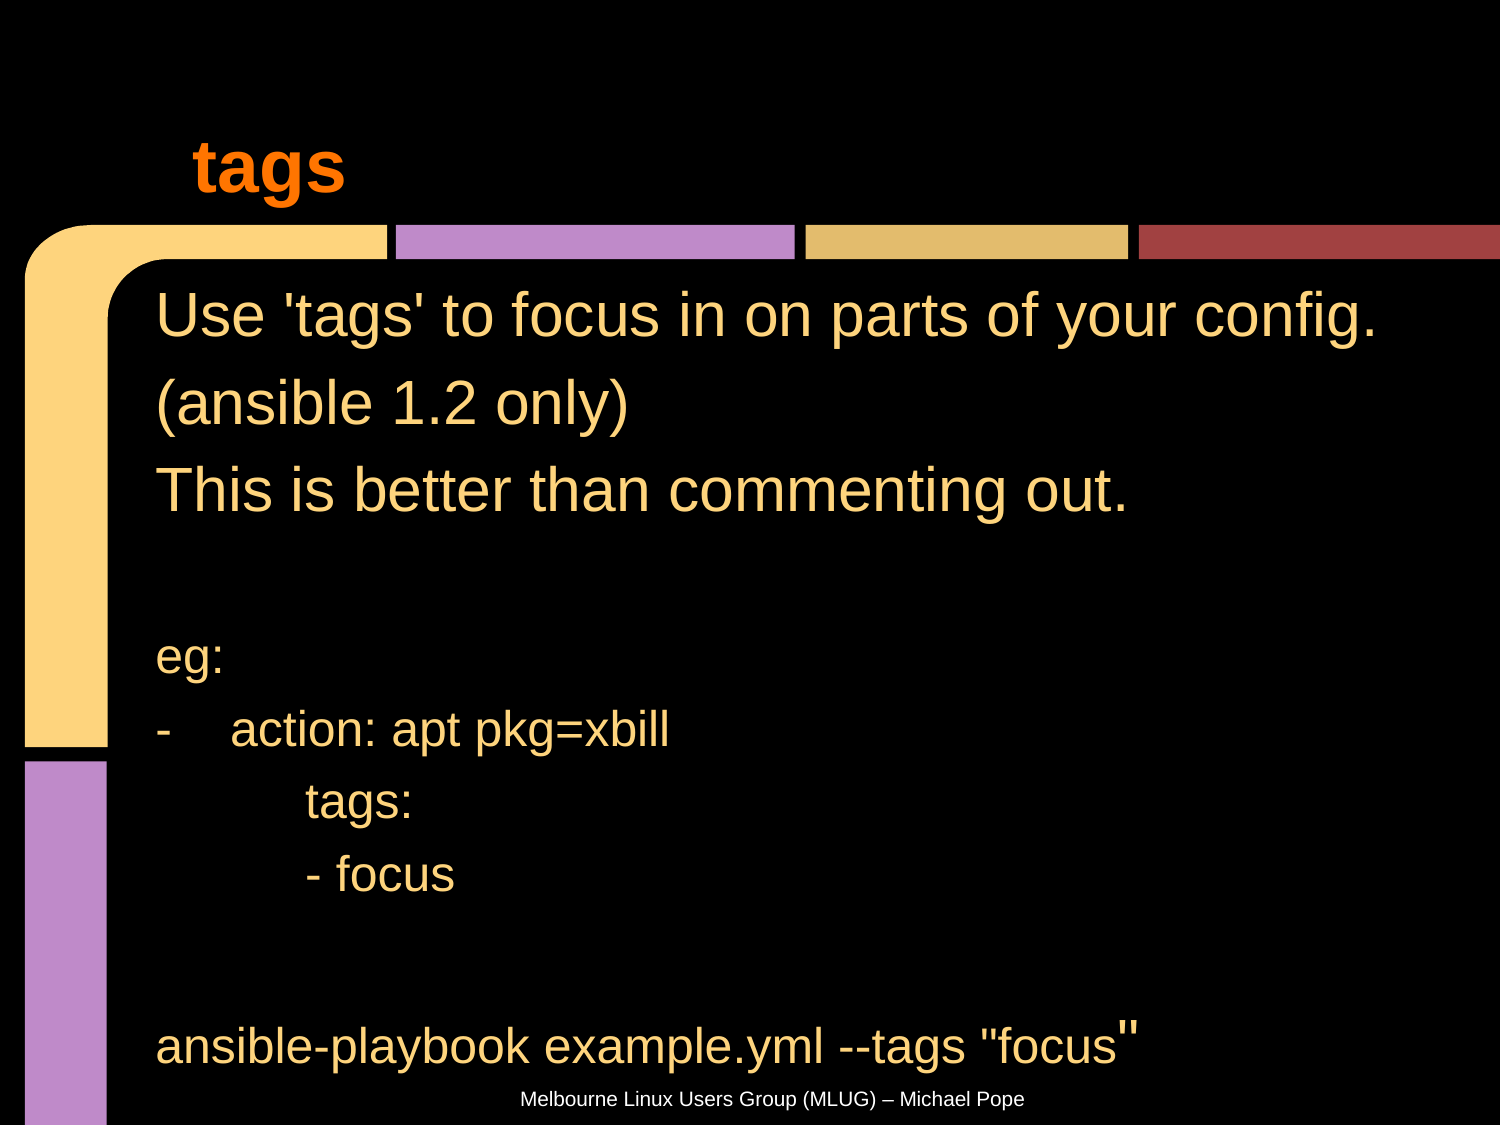

tags
# Use 'tags' to focus in on parts of your config.
(ansible 1.2 only)
This is better than commenting out.
eg:
- 	action: apt pkg=xbill
tags:
		- focus
ansible-playbook example.yml --tags "focus"